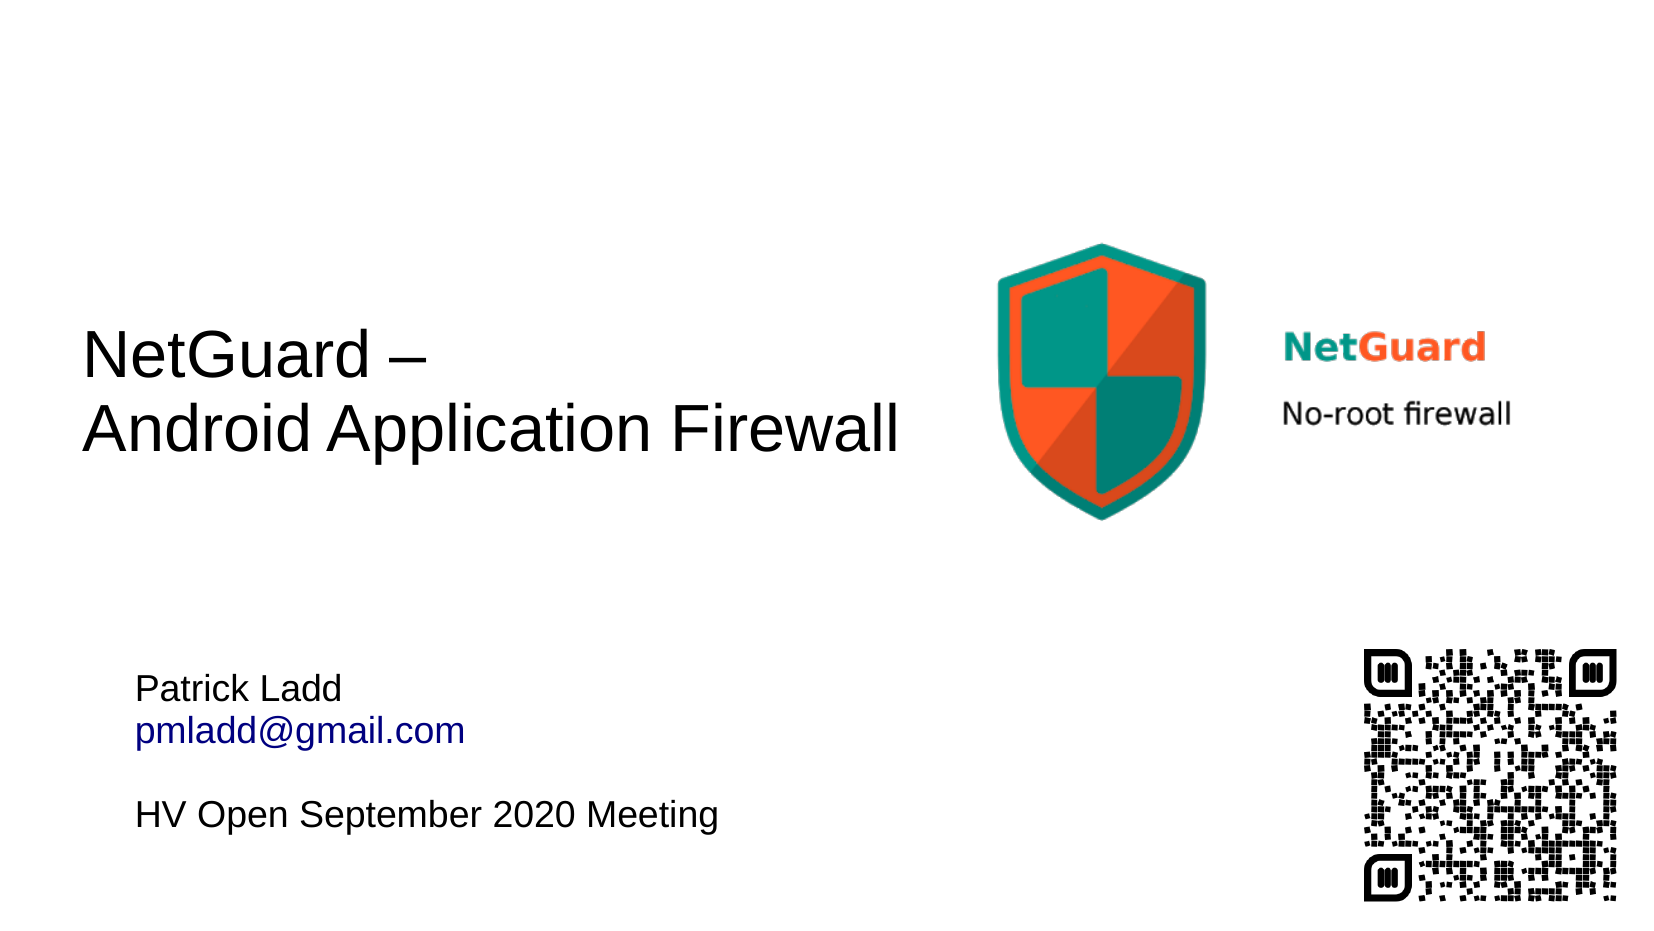

# NetGuard – Android Application Firewall
Patrick Ladd
pmladd@gmail.com
HV Open September 2020 Meeting